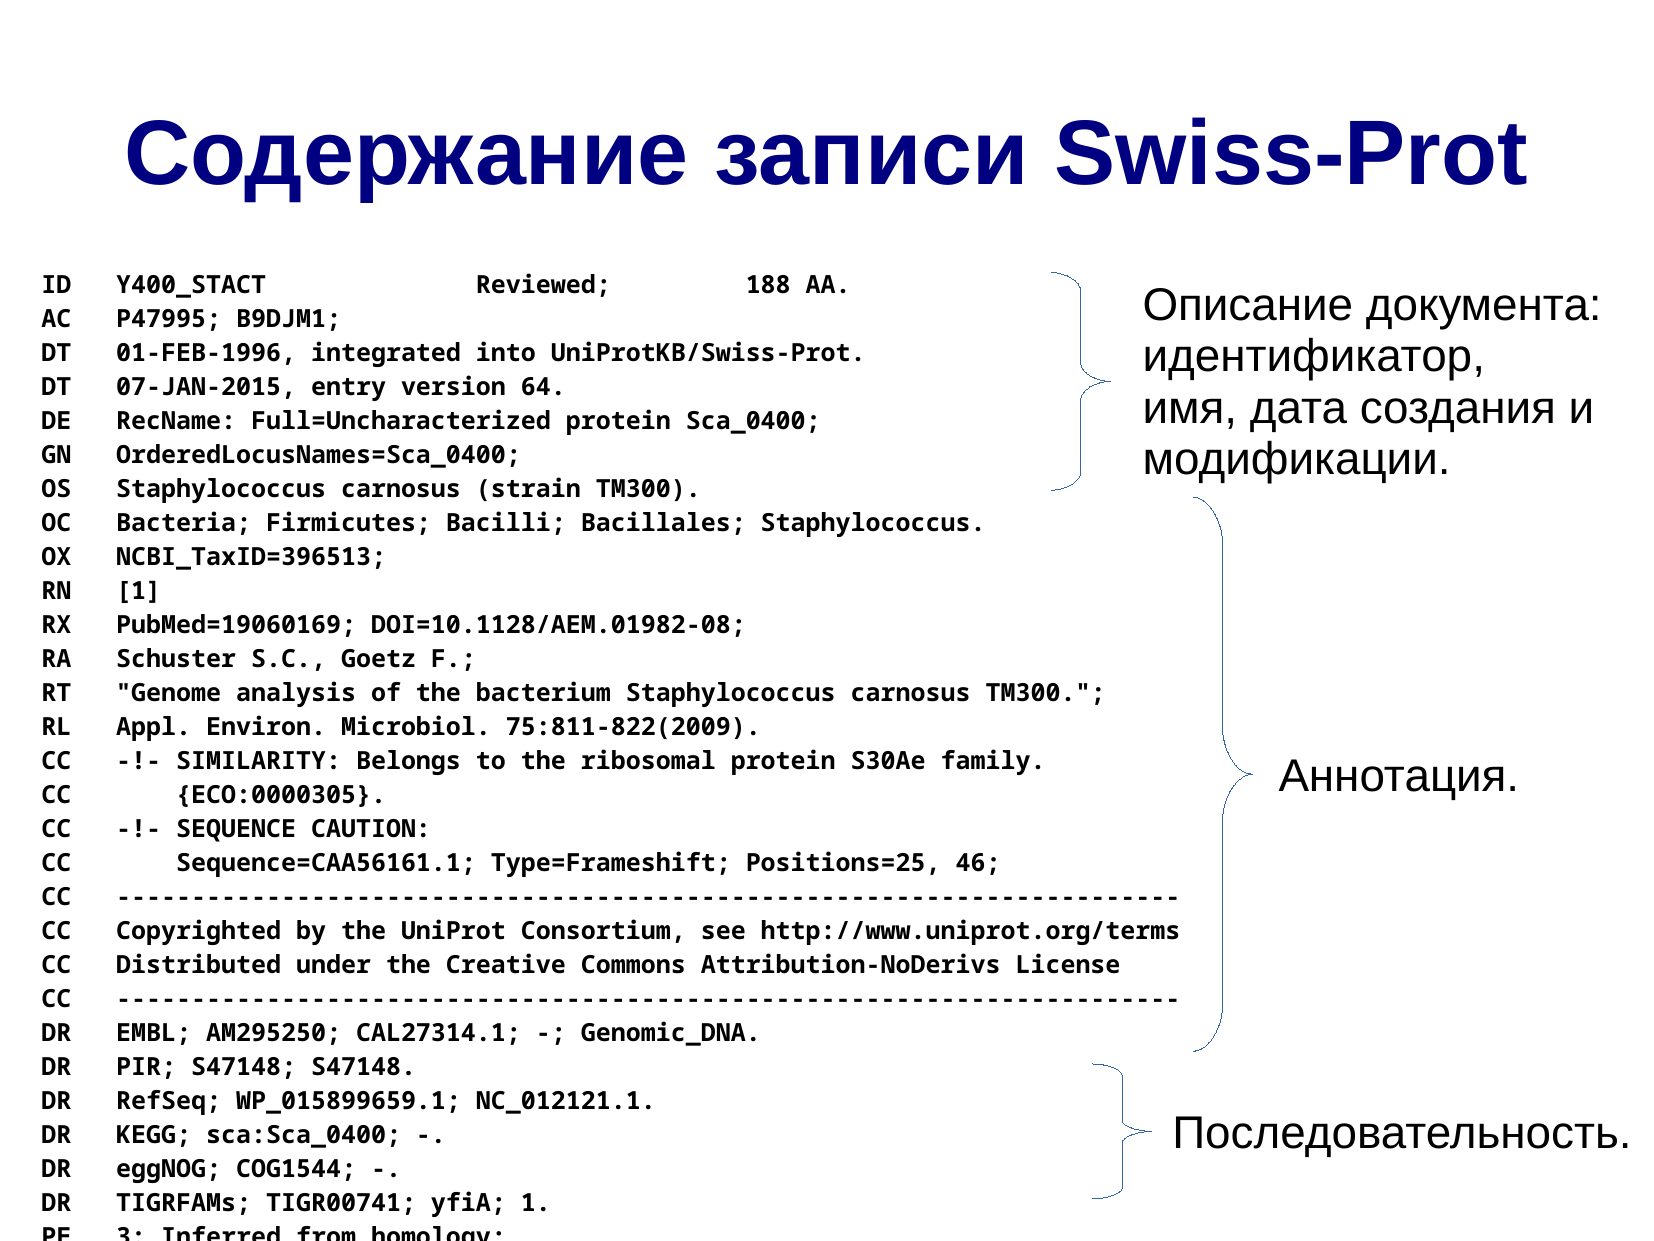

# Содержание записи Swiss-Prot
ID Y400_STACT Reviewed; 188 AA.
AC P47995; B9DJM1;
DT 01-FEB-1996, integrated into UniProtKB/Swiss-Prot.
DT 07-JAN-2015, entry version 64.
DE RecName: Full=Uncharacterized protein Sca_0400;
GN OrderedLocusNames=Sca_0400;
OS Staphylococcus carnosus (strain TM300).
OC Bacteria; Firmicutes; Bacilli; Bacillales; Staphylococcus.
OX NCBI_TaxID=396513;
RN [1]
RX PubMed=19060169; DOI=10.1128/AEM.01982-08;
RA Schuster S.C., Goetz F.;
RT "Genome analysis of the bacterium Staphylococcus carnosus TM300.";
RL Appl. Environ. Microbiol. 75:811-822(2009).
CC -!- SIMILARITY: Belongs to the ribosomal protein S30Ae family.
CC {ECO:0000305}.
CC -!- SEQUENCE CAUTION:
CC Sequence=CAA56161.1; Type=Frameshift; Positions=25, 46;
CC -----------------------------------------------------------------------
CC Copyrighted by the UniProt Consortium, see http://www.uniprot.org/terms
CC Distributed under the Creative Commons Attribution-NoDerivs License
CC -----------------------------------------------------------------------
DR EMBL; AM295250; CAL27314.1; -; Genomic_DNA.
DR PIR; S47148; S47148.
DR RefSeq; WP_015899659.1; NC_012121.1.
DR KEGG; sca:Sca_0400; -.
DR eggNOG; COG1544; -.
DR TIGRFAMs; TIGR00741; yfiA; 1.
PE 3: Inferred from homology;
KW Complete proteome; Reference proteome.
FT CHAIN 1 188 Uncharacterized protein Sca_0400.
FT /FTId=PRO_0000208591.
SQ SEQUENCE 188 AA; 21886 MW; 25E12963AB332A5F CRC64;
 MIRFEIHGDN LTITDAIRNY IEDKVGKLER YFTNVPNVNA HVKVKTYANS STKIEVTIPL
 NDVTLRAEER NDDLYAGIDL ITNKLERQVR KYKTRVNRKK RKESEHEPFP ATPETPPETA
 GLIETVEN
//
Описание документа: идентификатор,
имя, дата создания и модификации.
Аннотация.
Последовательность.